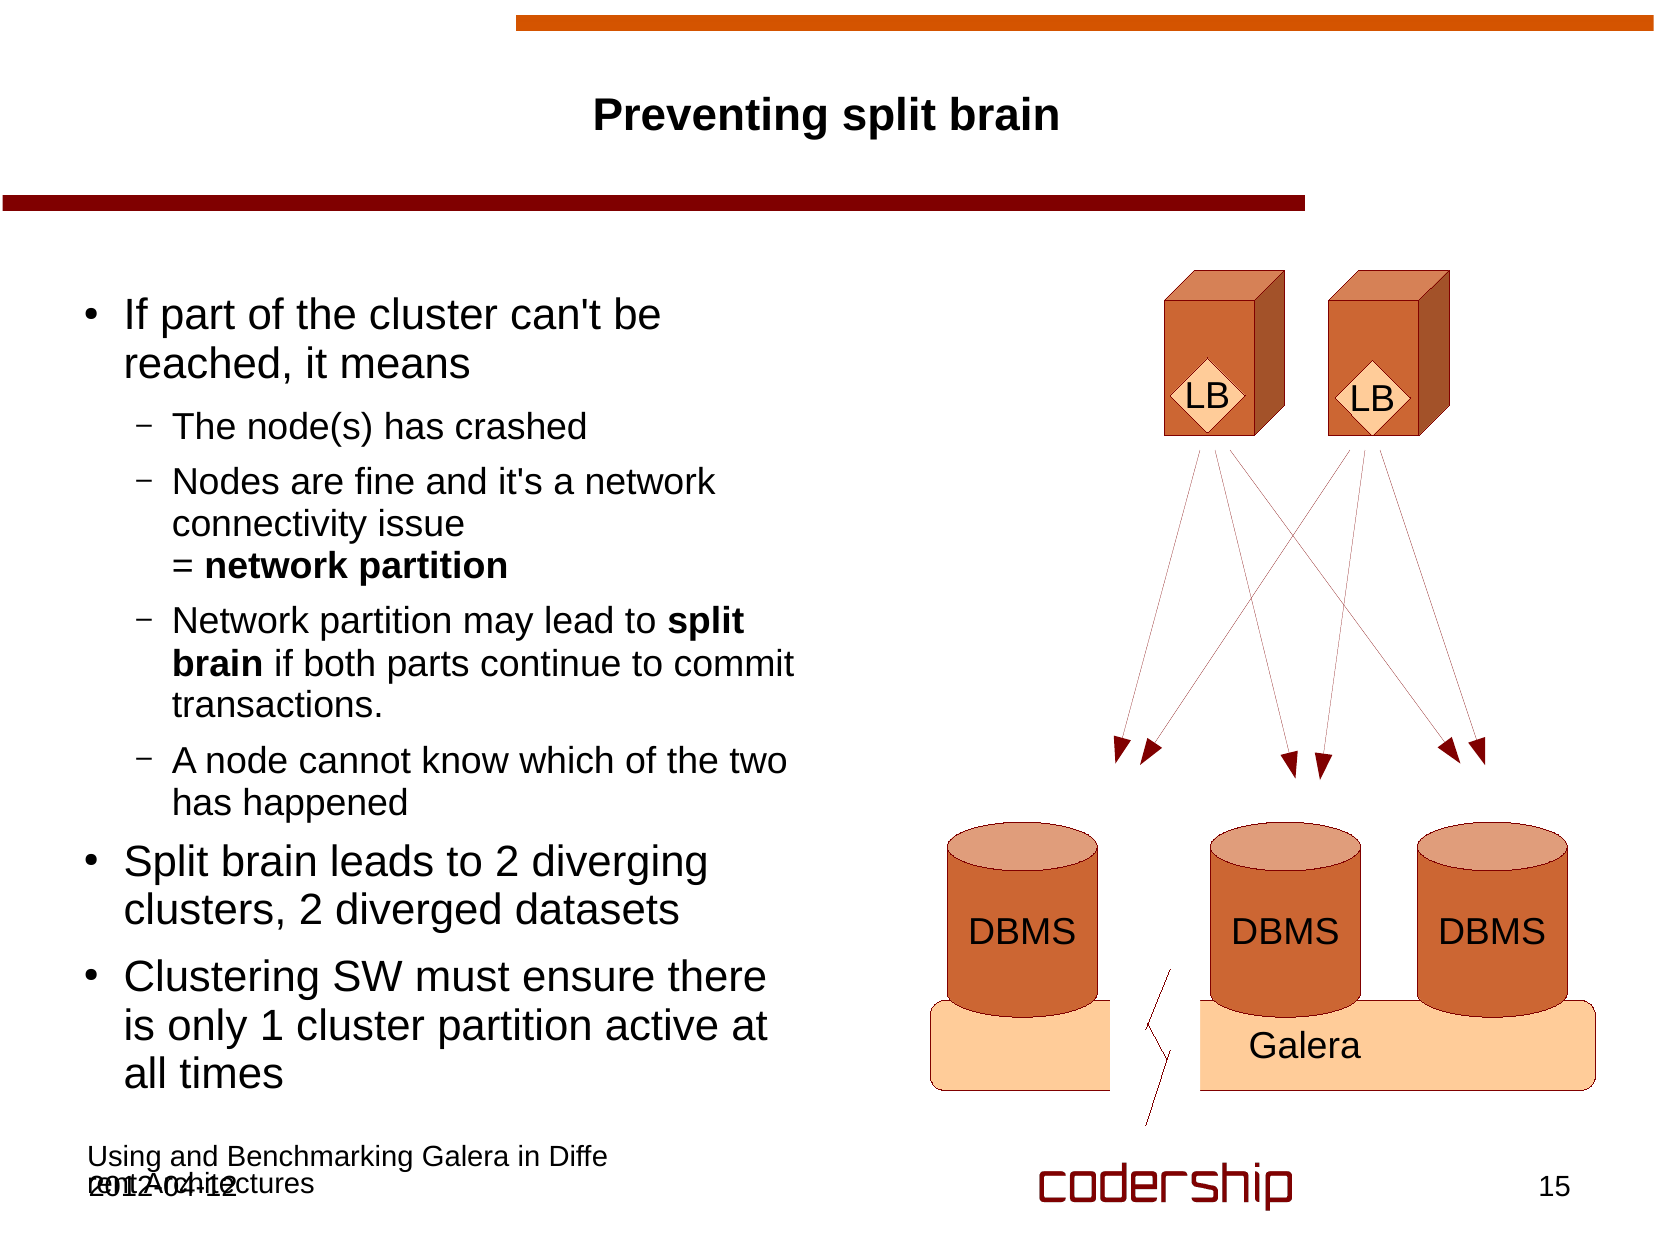

# Preventing split brain
If part of the cluster can't be reached, it means
The node(s) has crashed
Nodes are fine and it's a network connectivity issue
= network partition
Network partition may lead to split brain if both parts continue to commit transactions.
A node cannot know which of the two has happened
Split brain leads to 2 diverging clusters, 2 diverged datasets
Clustering SW must ensure there is only 1 cluster partition active at all times
LB
LB
DBMS
DBMS
DBMS
 Galera
Using and Benchmarking Galera in Different Architectures
2012-04-12
15